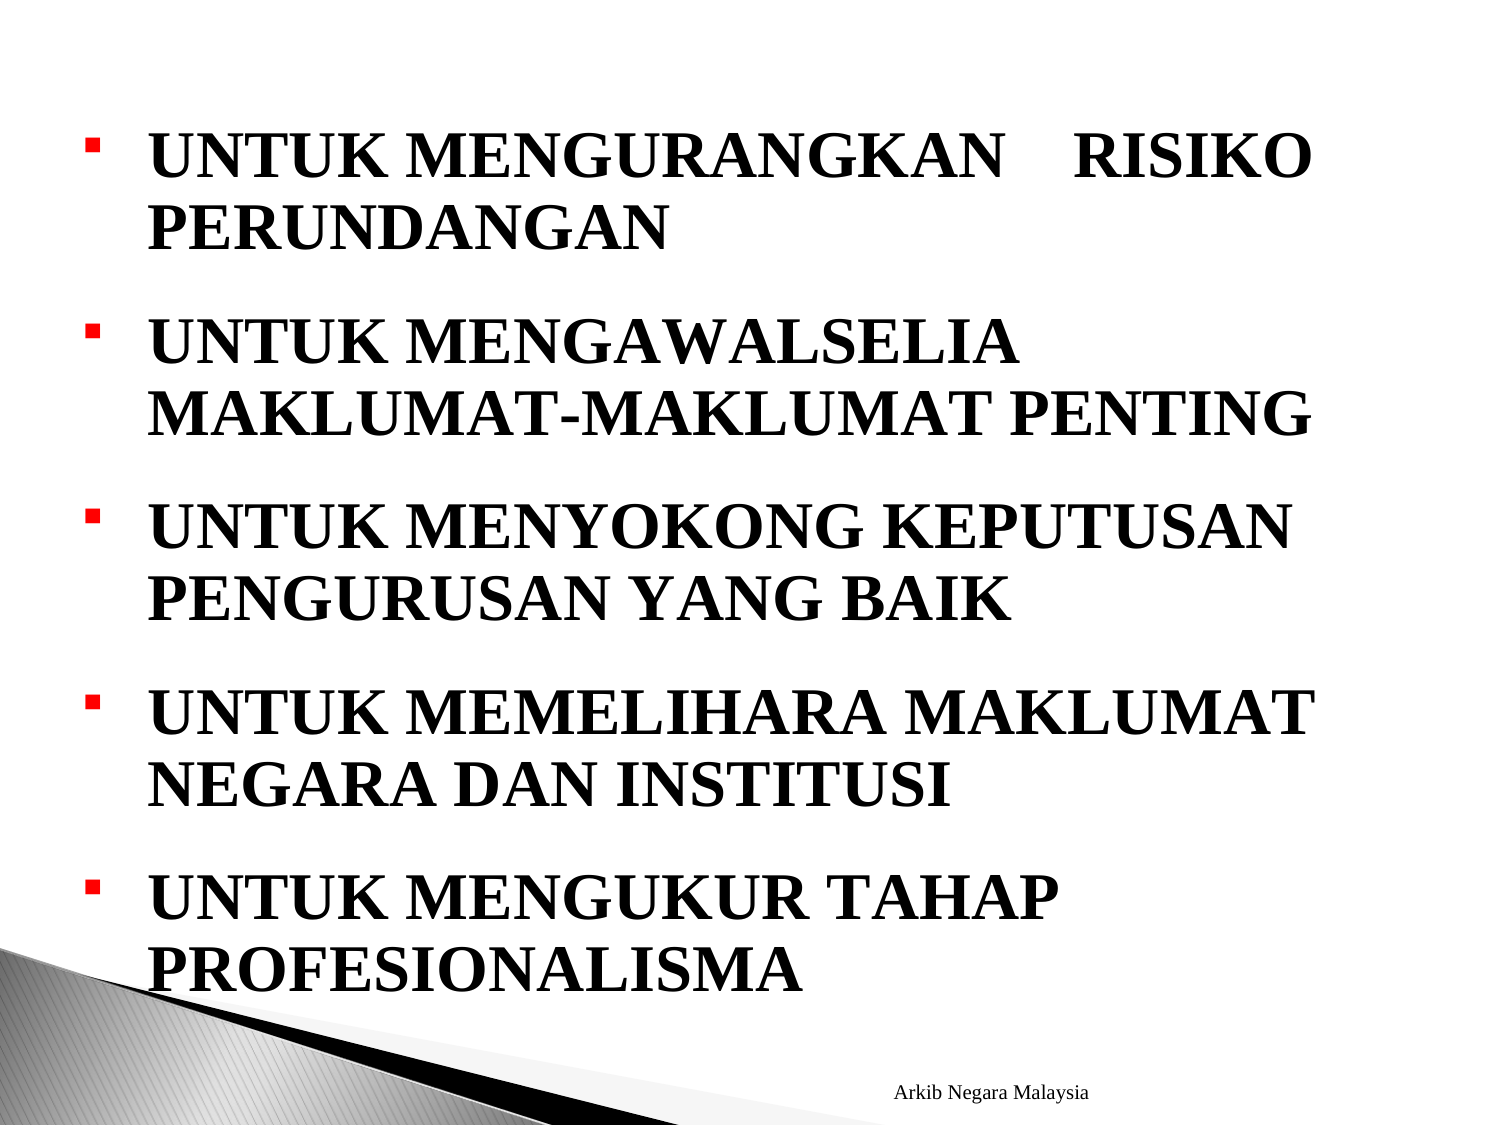

UNTUK MENGURANGKAN RISIKO PERUNDANGAN
UNTUK MENGAWALSELIA MAKLUMAT-MAKLUMAT PENTING
UNTUK MENYOKONG KEPUTUSAN PENGURUSAN YANG BAIK
UNTUK MEMELIHARA MAKLUMAT NEGARA DAN INSTITUSI
UNTUK MENGUKUR TAHAP PROFESIONALISMA
Arkib Negara Malaysia